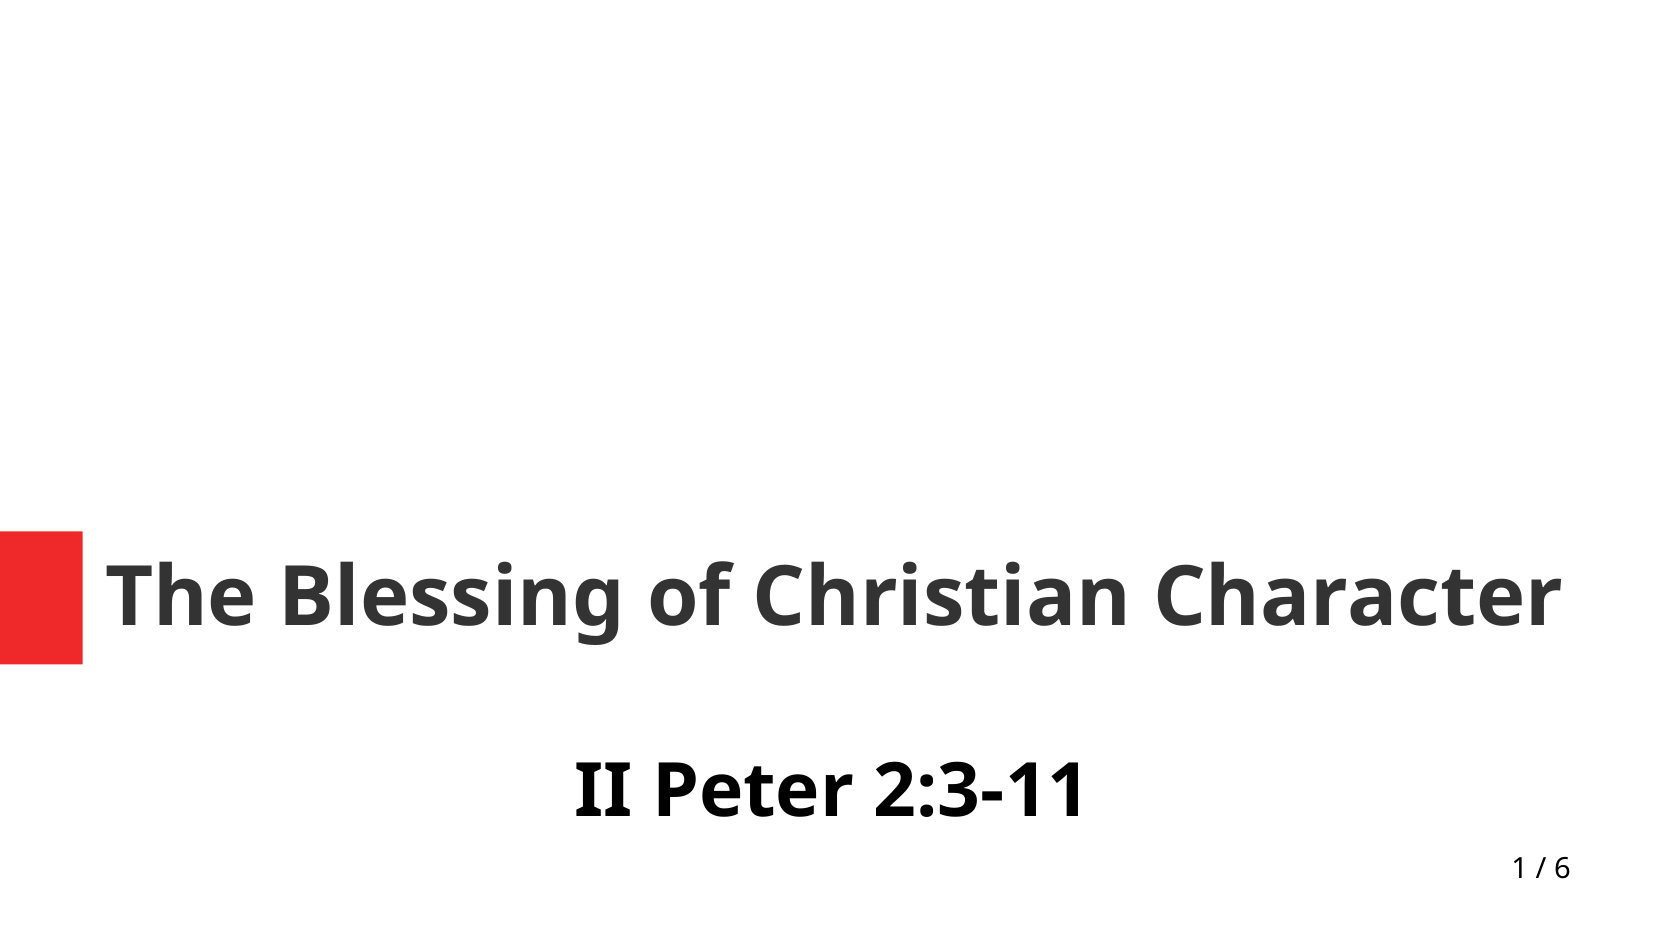

# The Blessing of Christian Character
II Peter 2:3-11
1